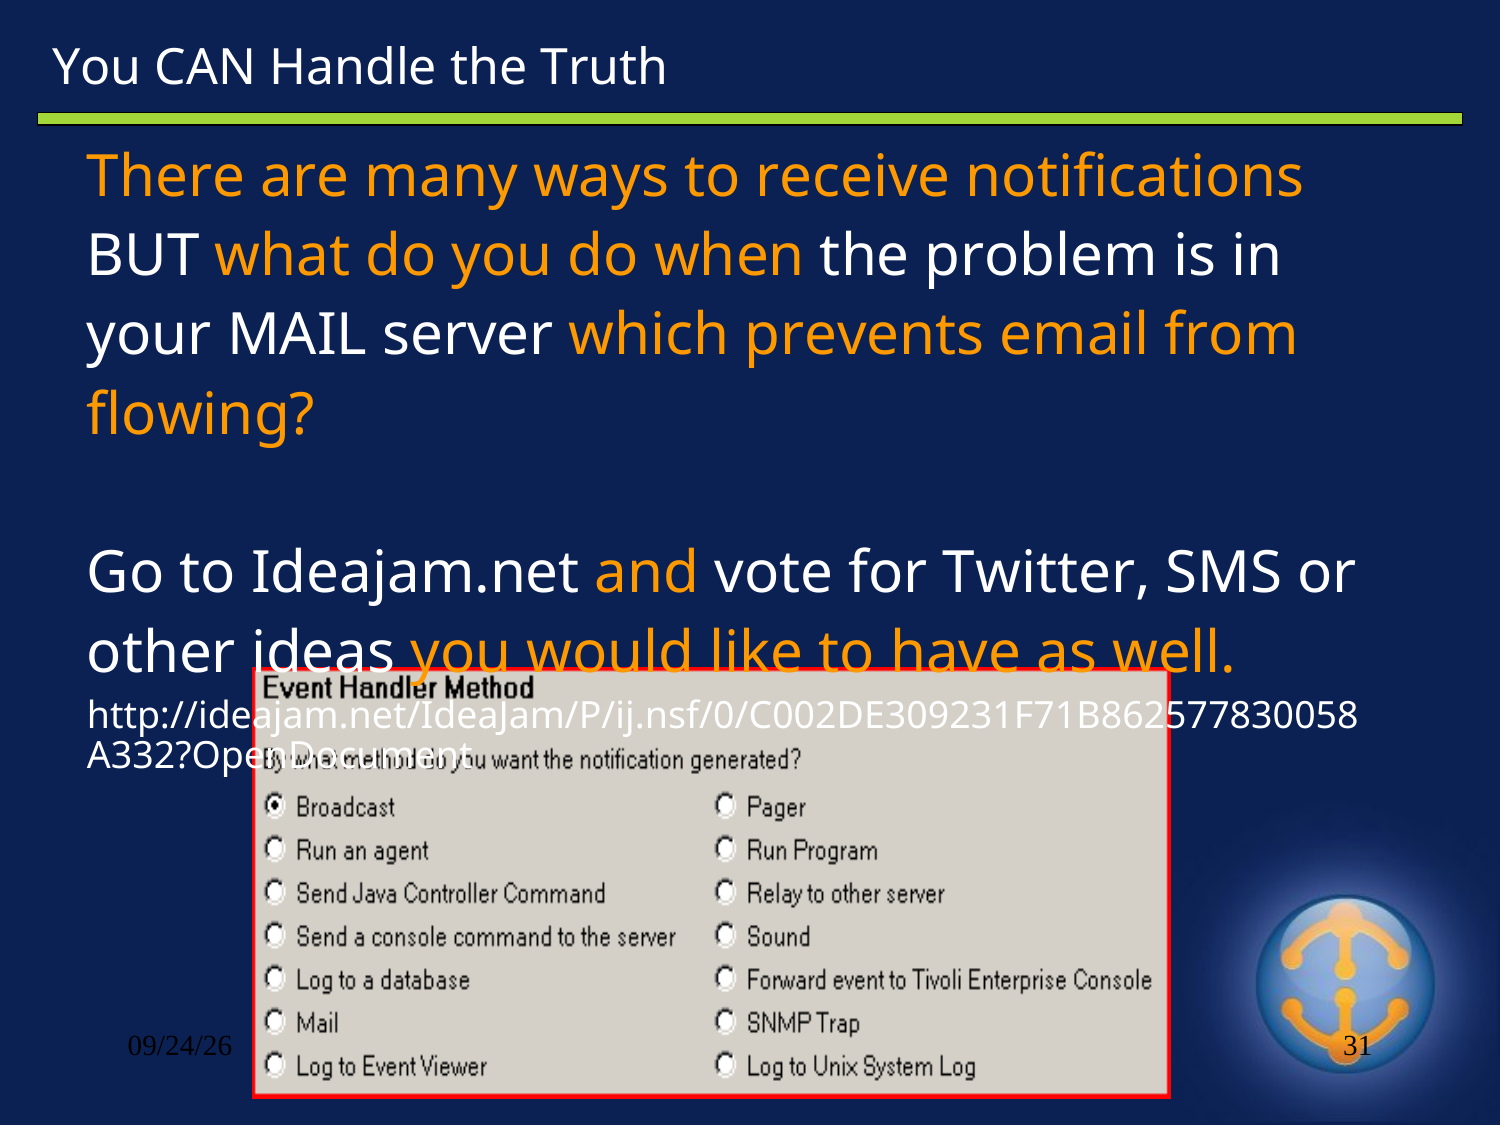

You CAN Handle the Truth
There are many ways to receive notifications BUT what do you do when the problem is in your MAIL server which prevents email from flowing?
Go to Ideajam.net and vote for Twitter, SMS or other ideas you would like to have as well.
http://ideajam.net/IdeaJam/P/ij.nsf/0/C002DE309231F71B862577830058A332?OpenDocument
Copyright 2010, All Rights Reserved, Please Reference the Author
31